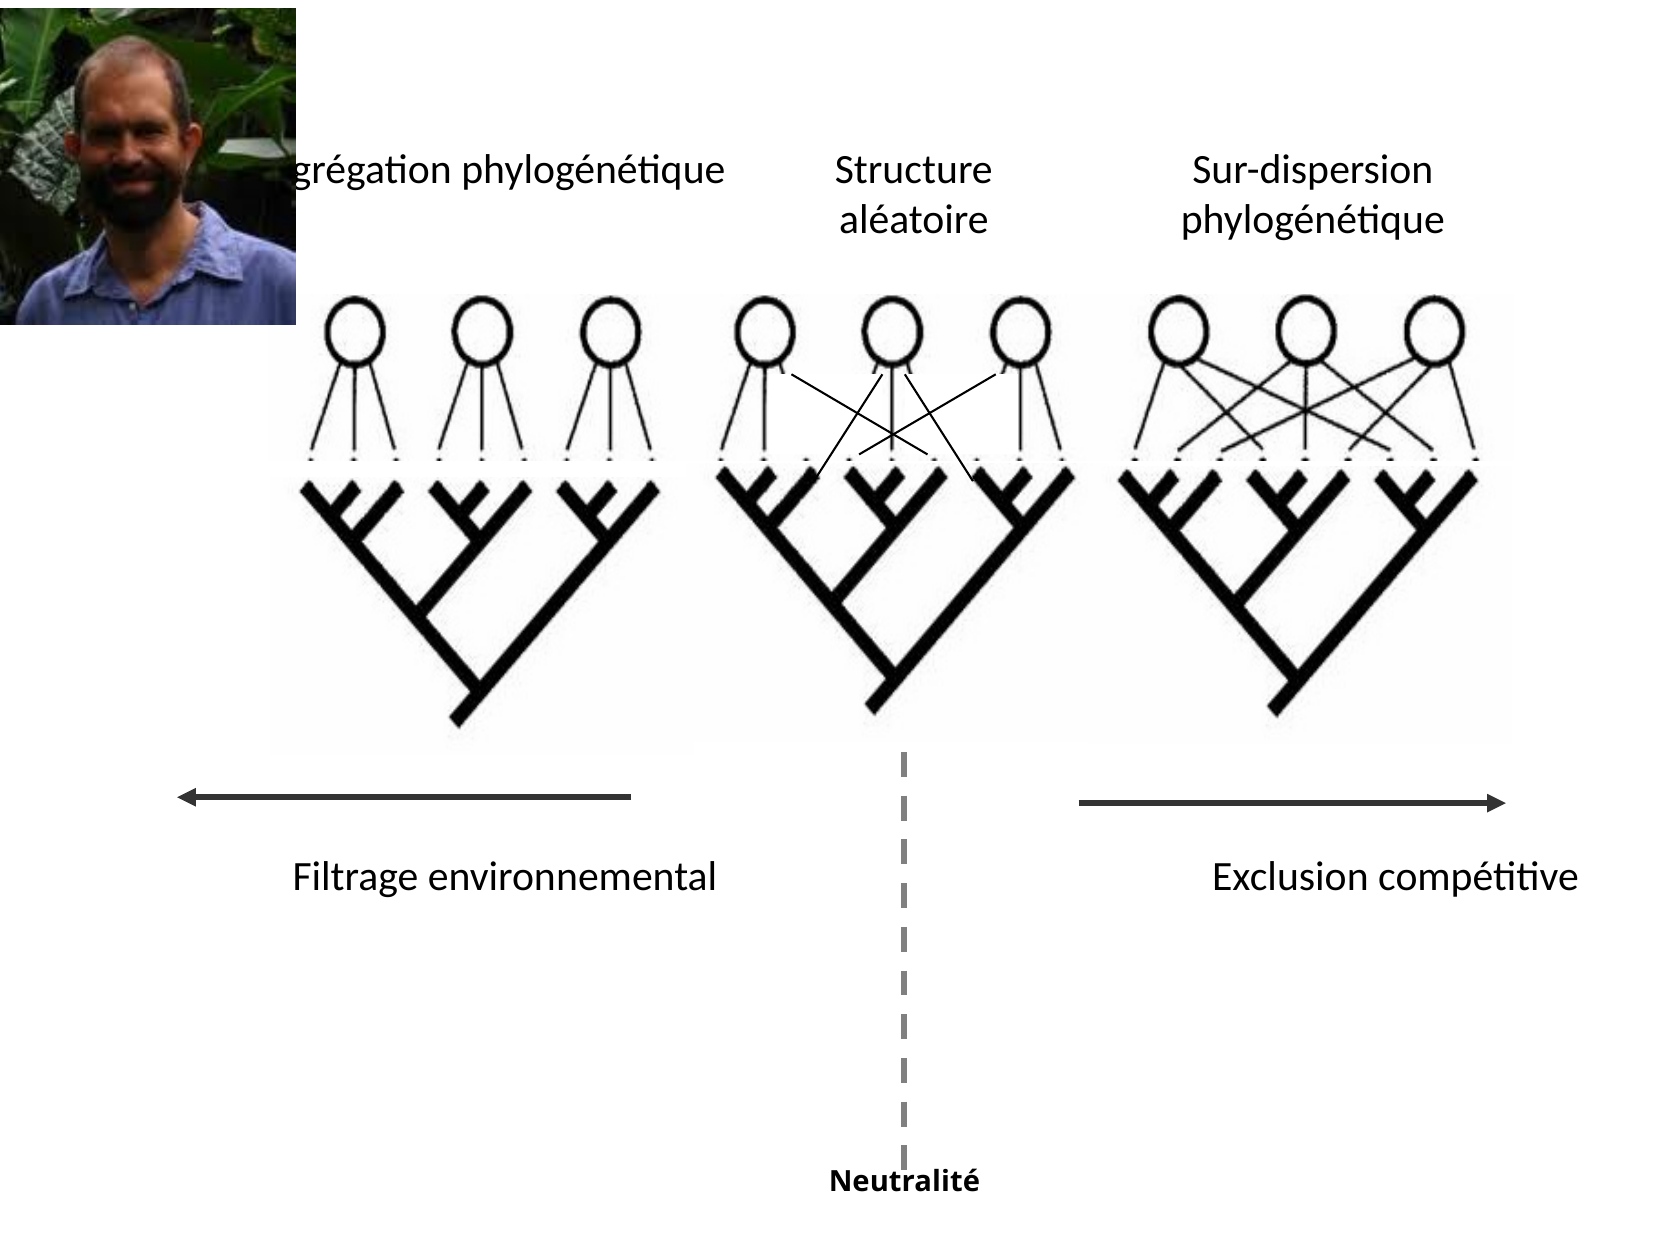

Agrégation phylogénétique
Structure aléatoire
Sur-dispersion phylogénétique
parcelles
Filtrage environnemental
Exclusion compétitive
Neutralité